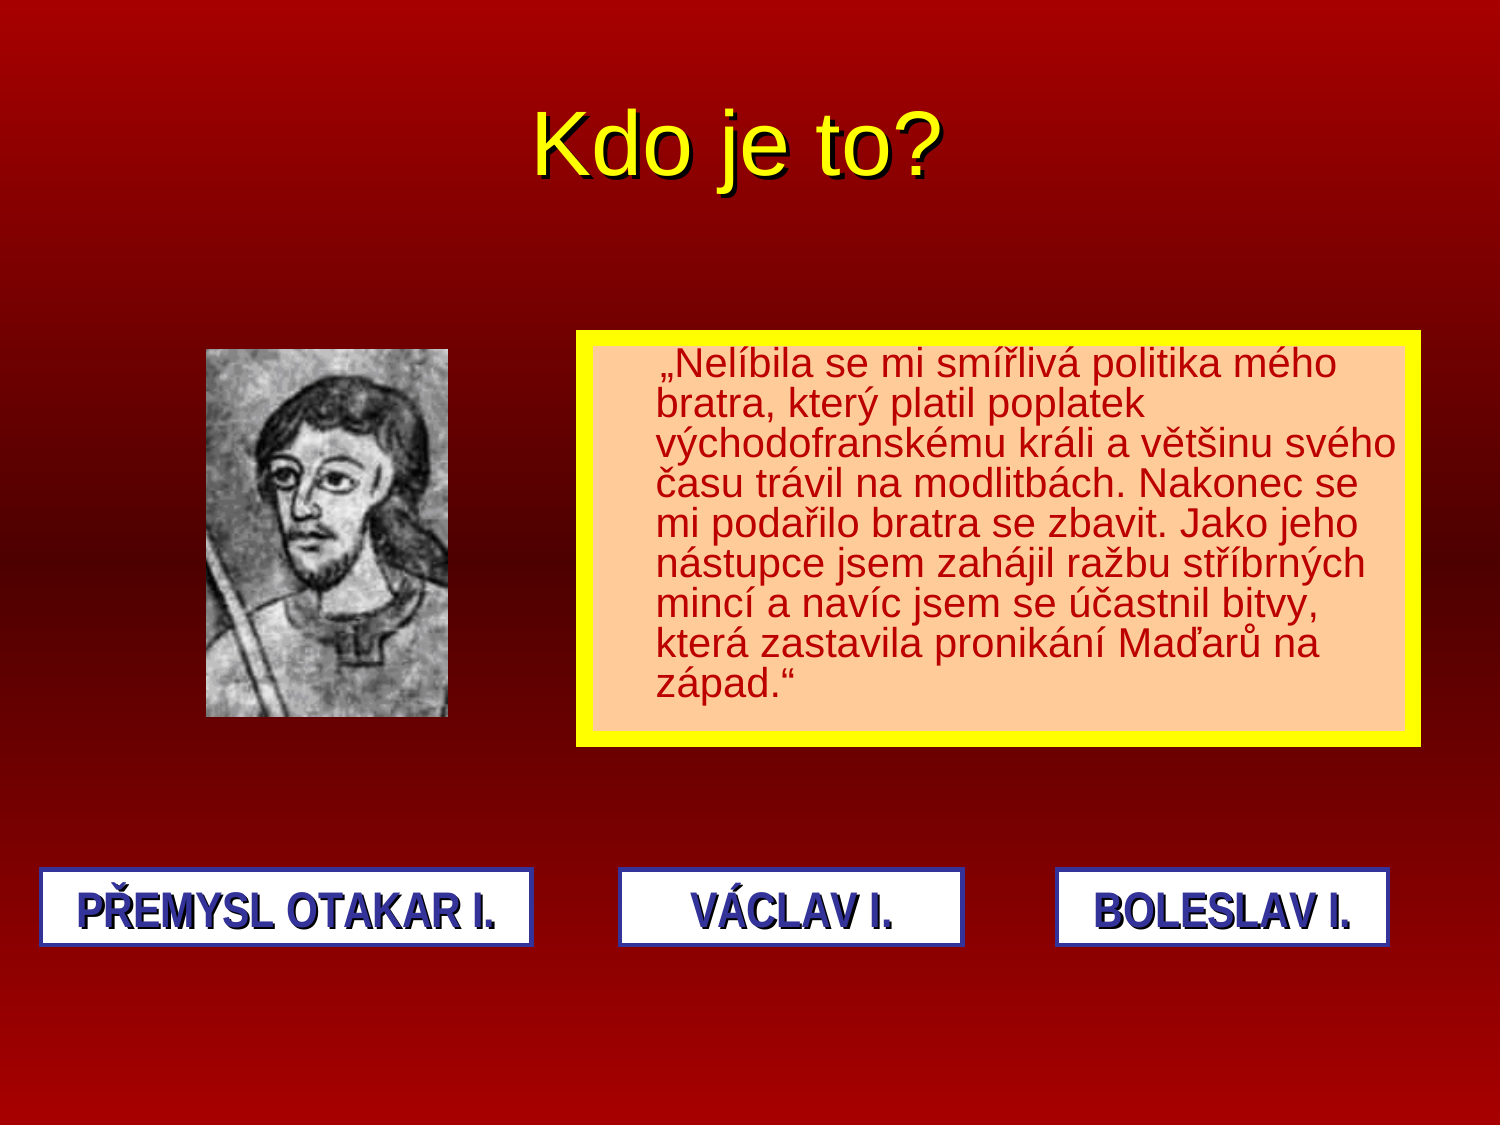

# Kdo je to?
	 „Nelíbila se mi smířlivá politika mého bratra, který platil poplatek východofranskému králi a většinu svého času trávil na modlitbách. Nakonec se mi podařilo bratra se zbavit. Jako jeho nástupce jsem zahájil ražbu stříbrných mincí a navíc jsem se účastnil bitvy, která zastavila pronikání Maďarů na západ.“
PŘEMYSL OTAKAR I.
VÁCLAV I.
BOLESLAV I.